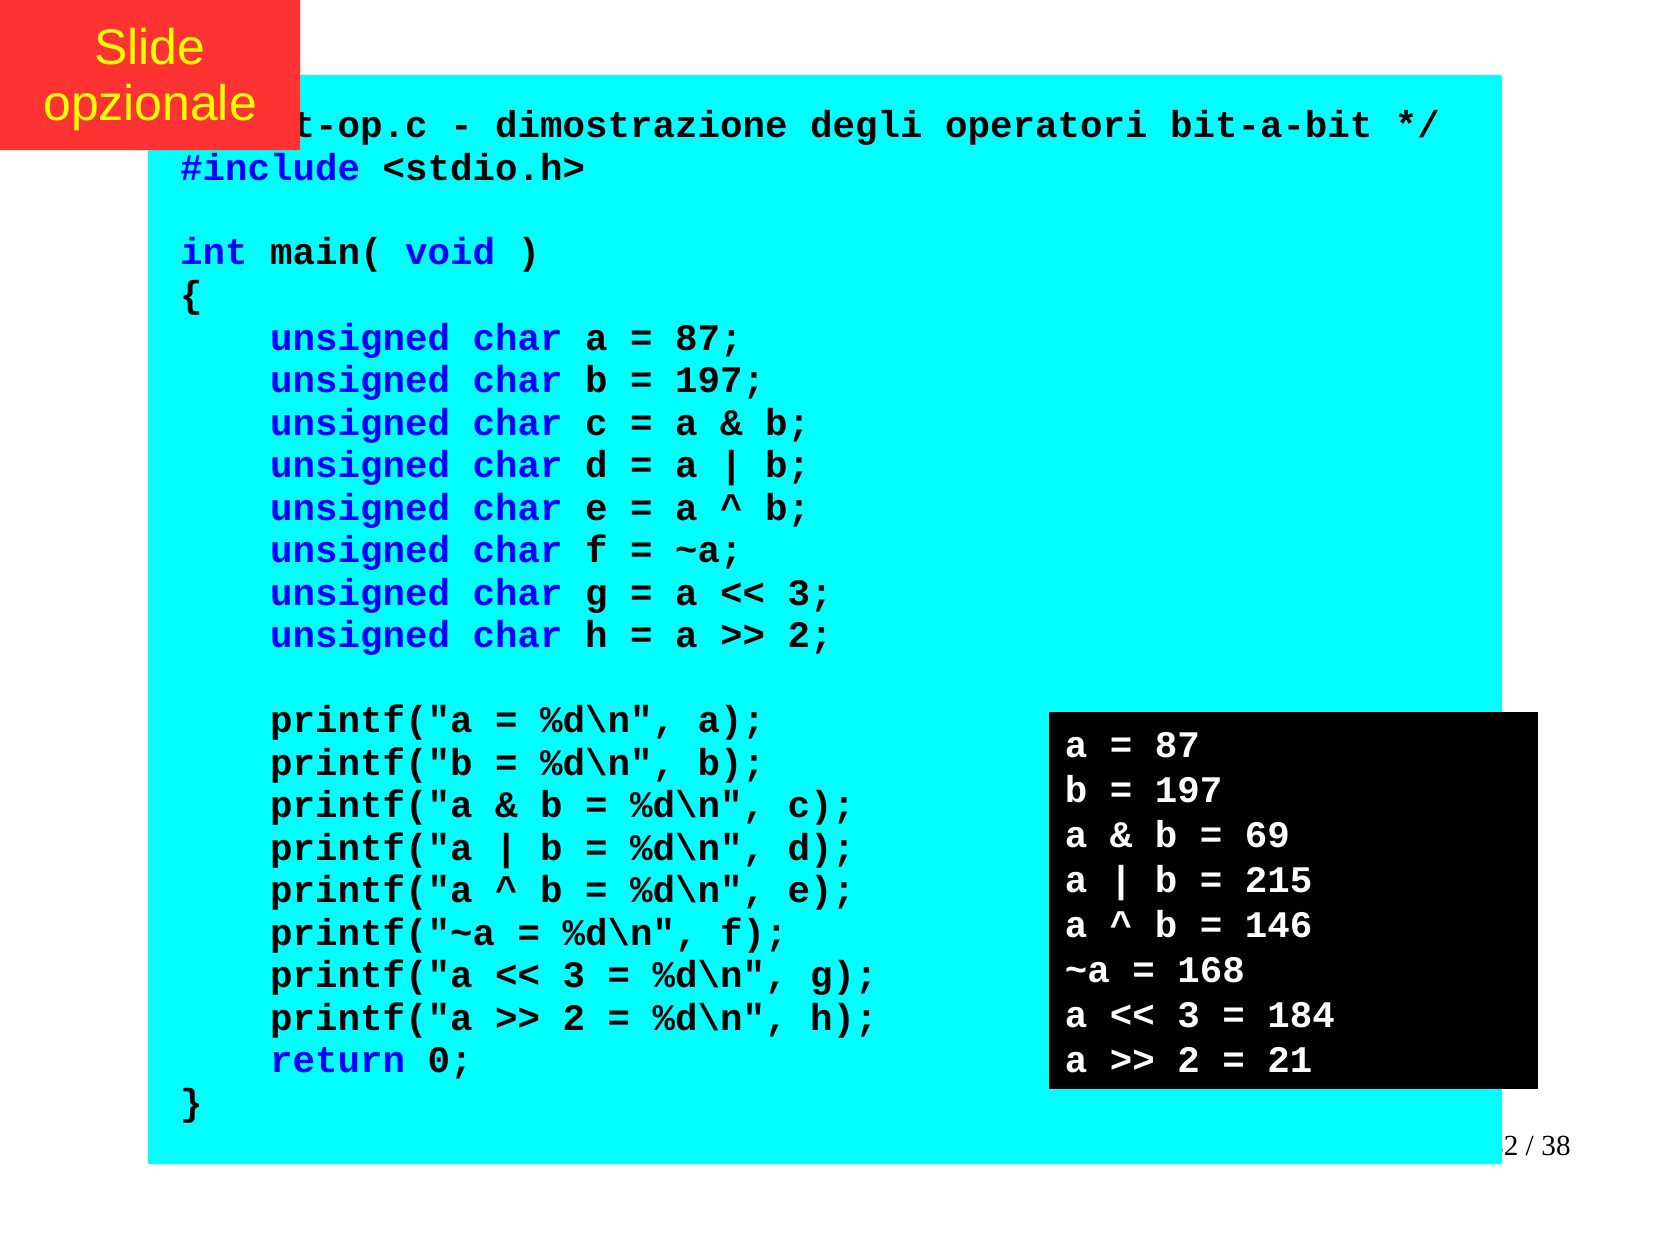

Slide
opzionale
/* bit-op.c - dimostrazione degli operatori bit-a-bit */
#include <stdio.h>
int main( void )
{
 unsigned char a = 87;
 unsigned char b = 197;
 unsigned char c = a & b;
 unsigned char d = a | b;
 unsigned char e = a ^ b;
 unsigned char f = ~a;
 unsigned char g = a << 3;
 unsigned char h = a >> 2;
 printf("a = %d\n", a);
 printf("b = %d\n", b);
 printf("a & b = %d\n", c);
 printf("a | b = %d\n", d);
 printf("a ^ b = %d\n", e);
 printf("~a = %d\n", f);
 printf("a << 3 = %d\n", g);
 printf("a >> 2 = %d\n", h);
 return 0;
}
a = 87
b = 197
a & b = 69
a | b = 215
a ^ b = 146
~a = 168
a << 3 = 184
a >> 2 = 21
Linguaggio C - Espressioni
32